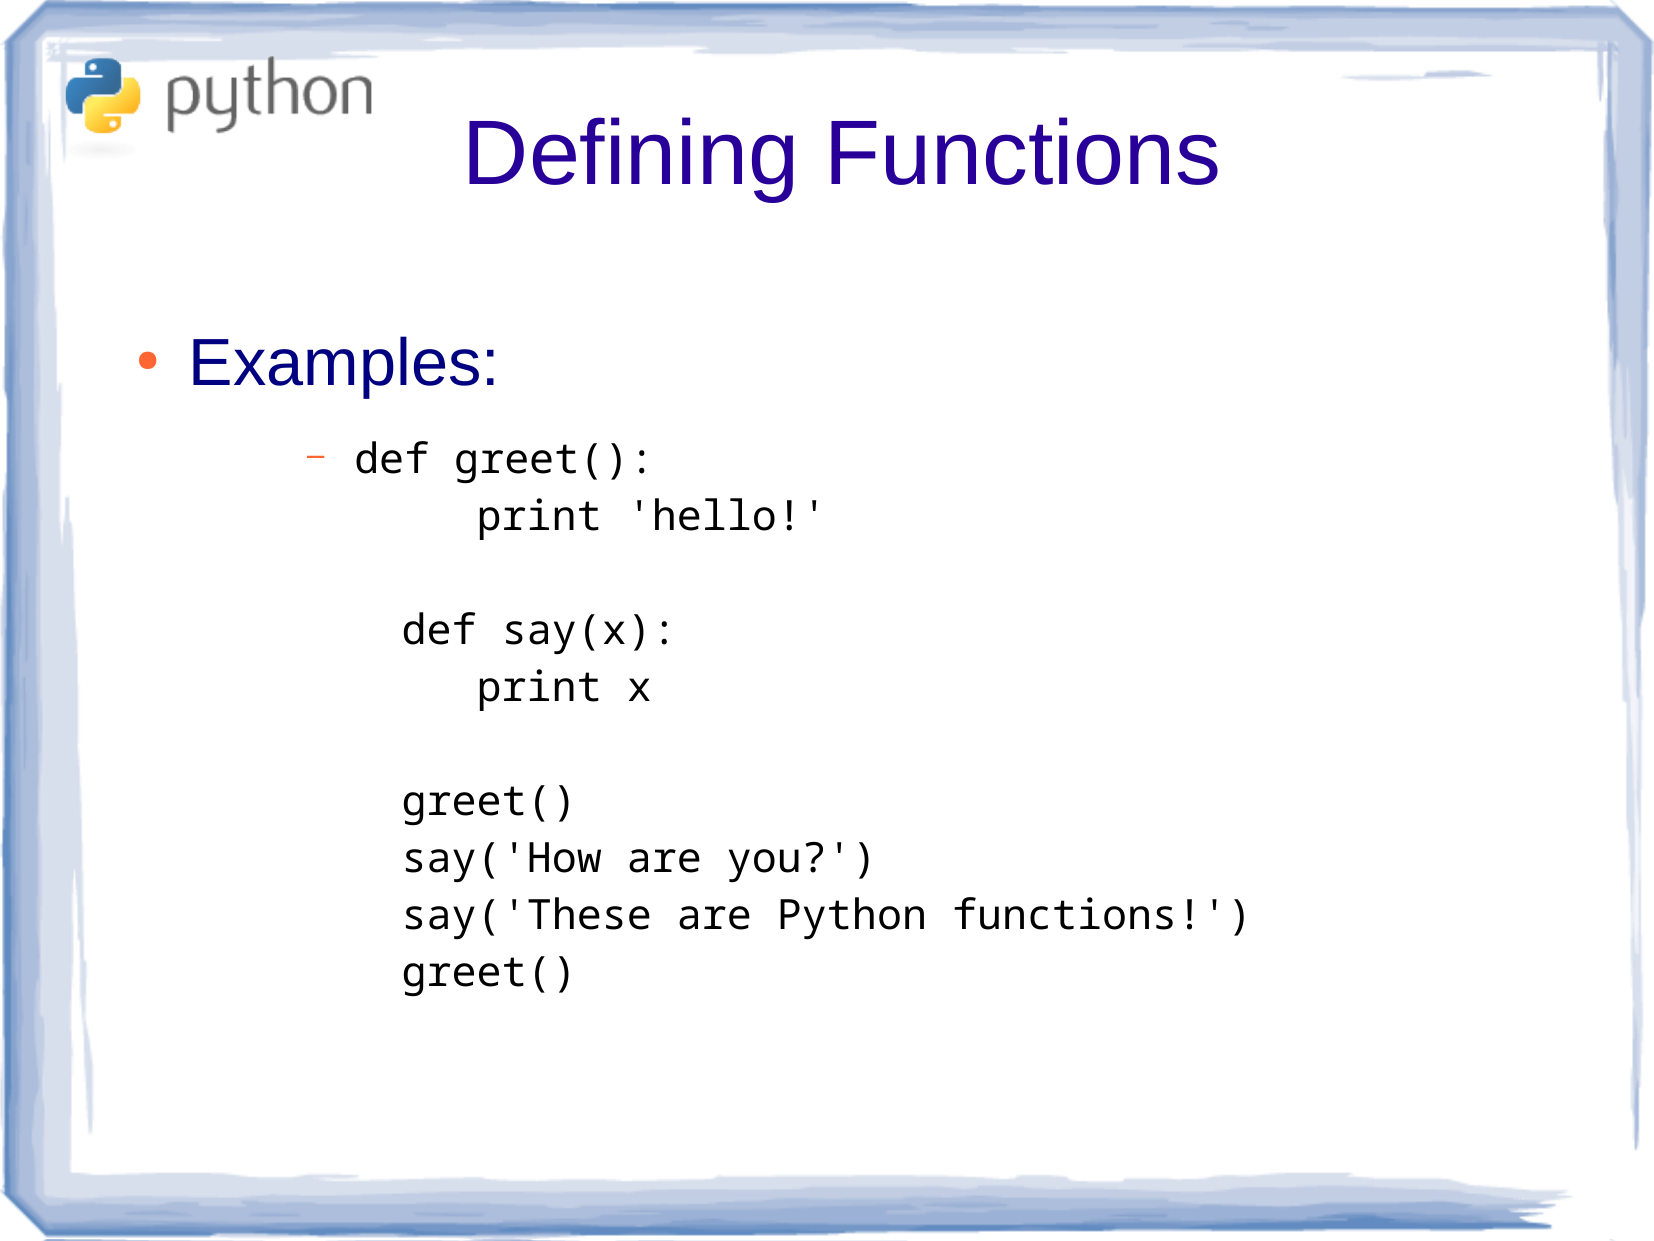

# Defining Functions
Examples:
def greet():
	print 'hello!'
def say(x):
	print x
greet()
say('How are you?')
say('These are Python functions!')
greet()